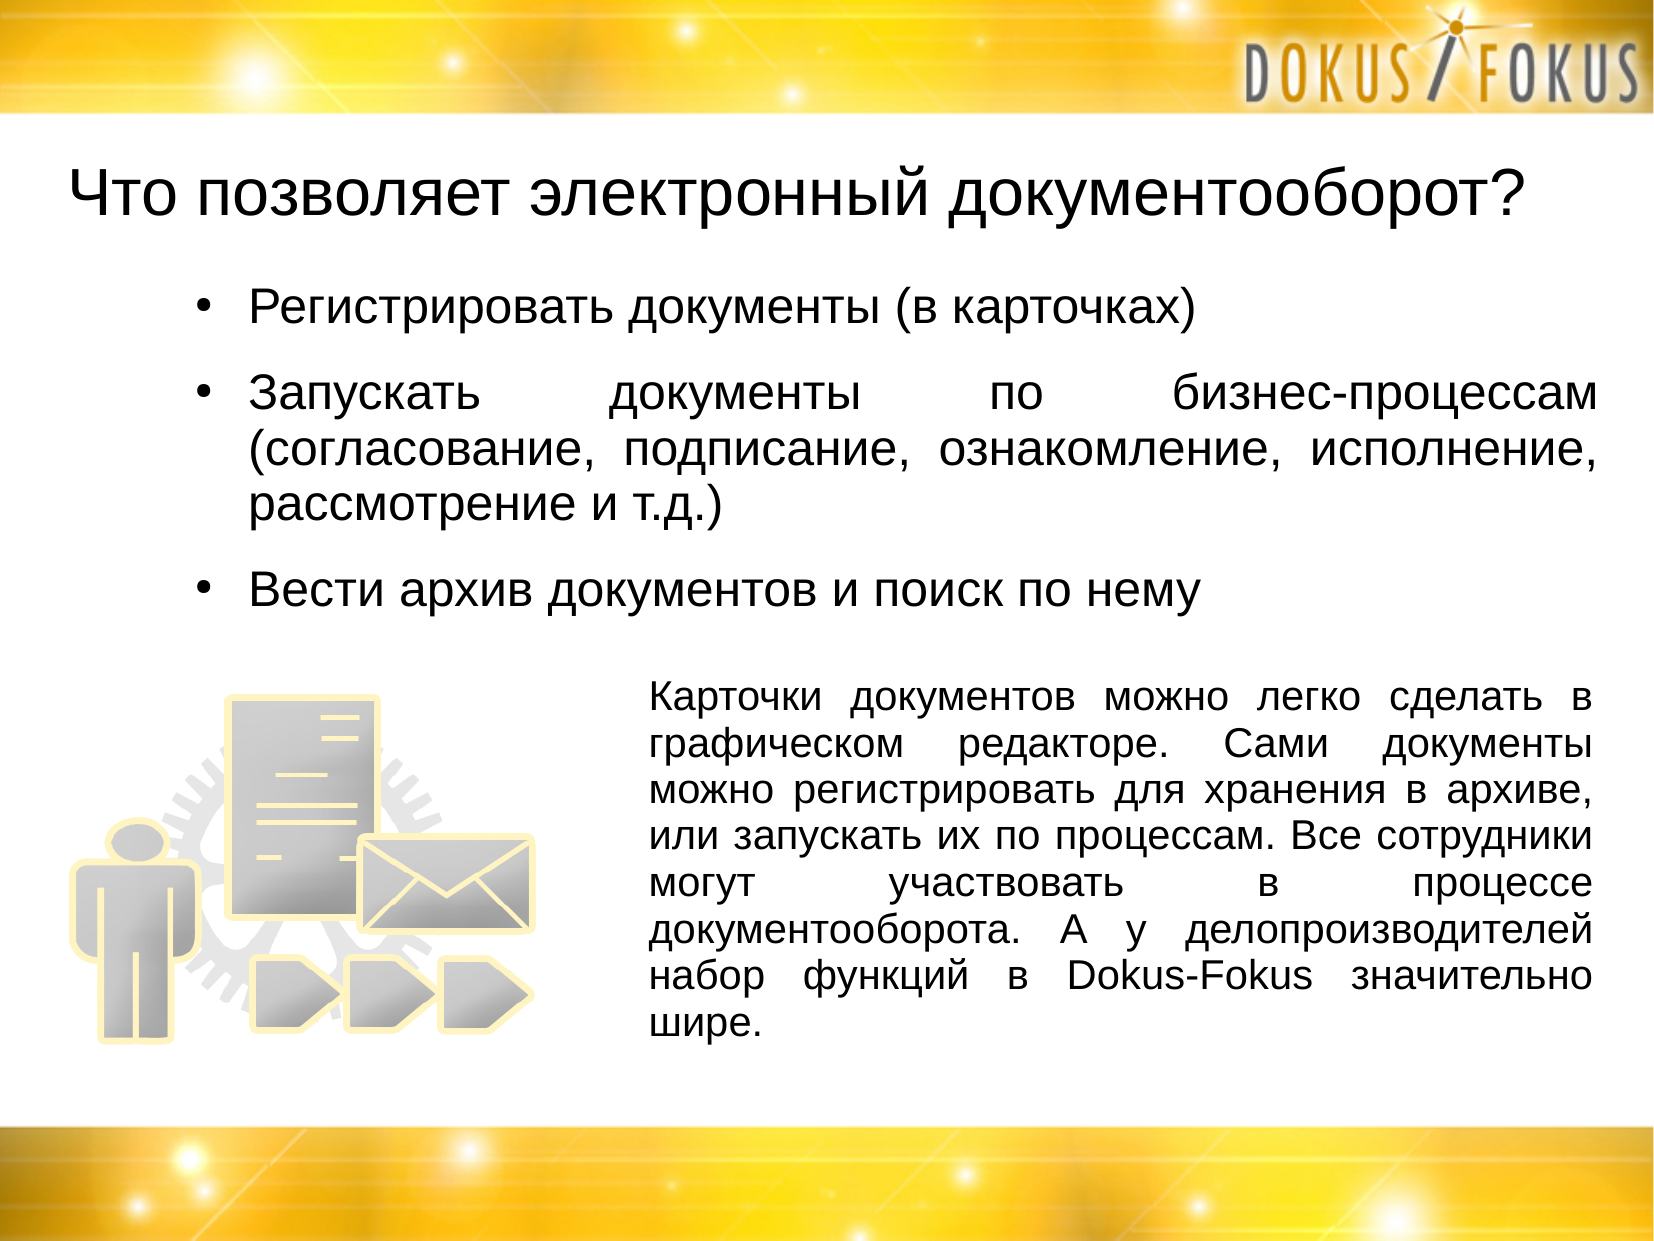

# Что позволяет электронный документооборот?
Регистрировать документы (в карточках)
Запускать документы по бизнес-процессам (согласование, подписание, ознакомление, исполнение, рассмотрение и т.д.)
Вести архив документов и поиск по нему
Карточки документов можно легко сделать в графическом редакторе. Сами документы можно регистрировать для хранения в архиве, или запускать их по процессам. Все сотрудники могут участвовать в процессе документооборота. А у делопроизводителей набор функций в Dokus-Fokus значительно шире.